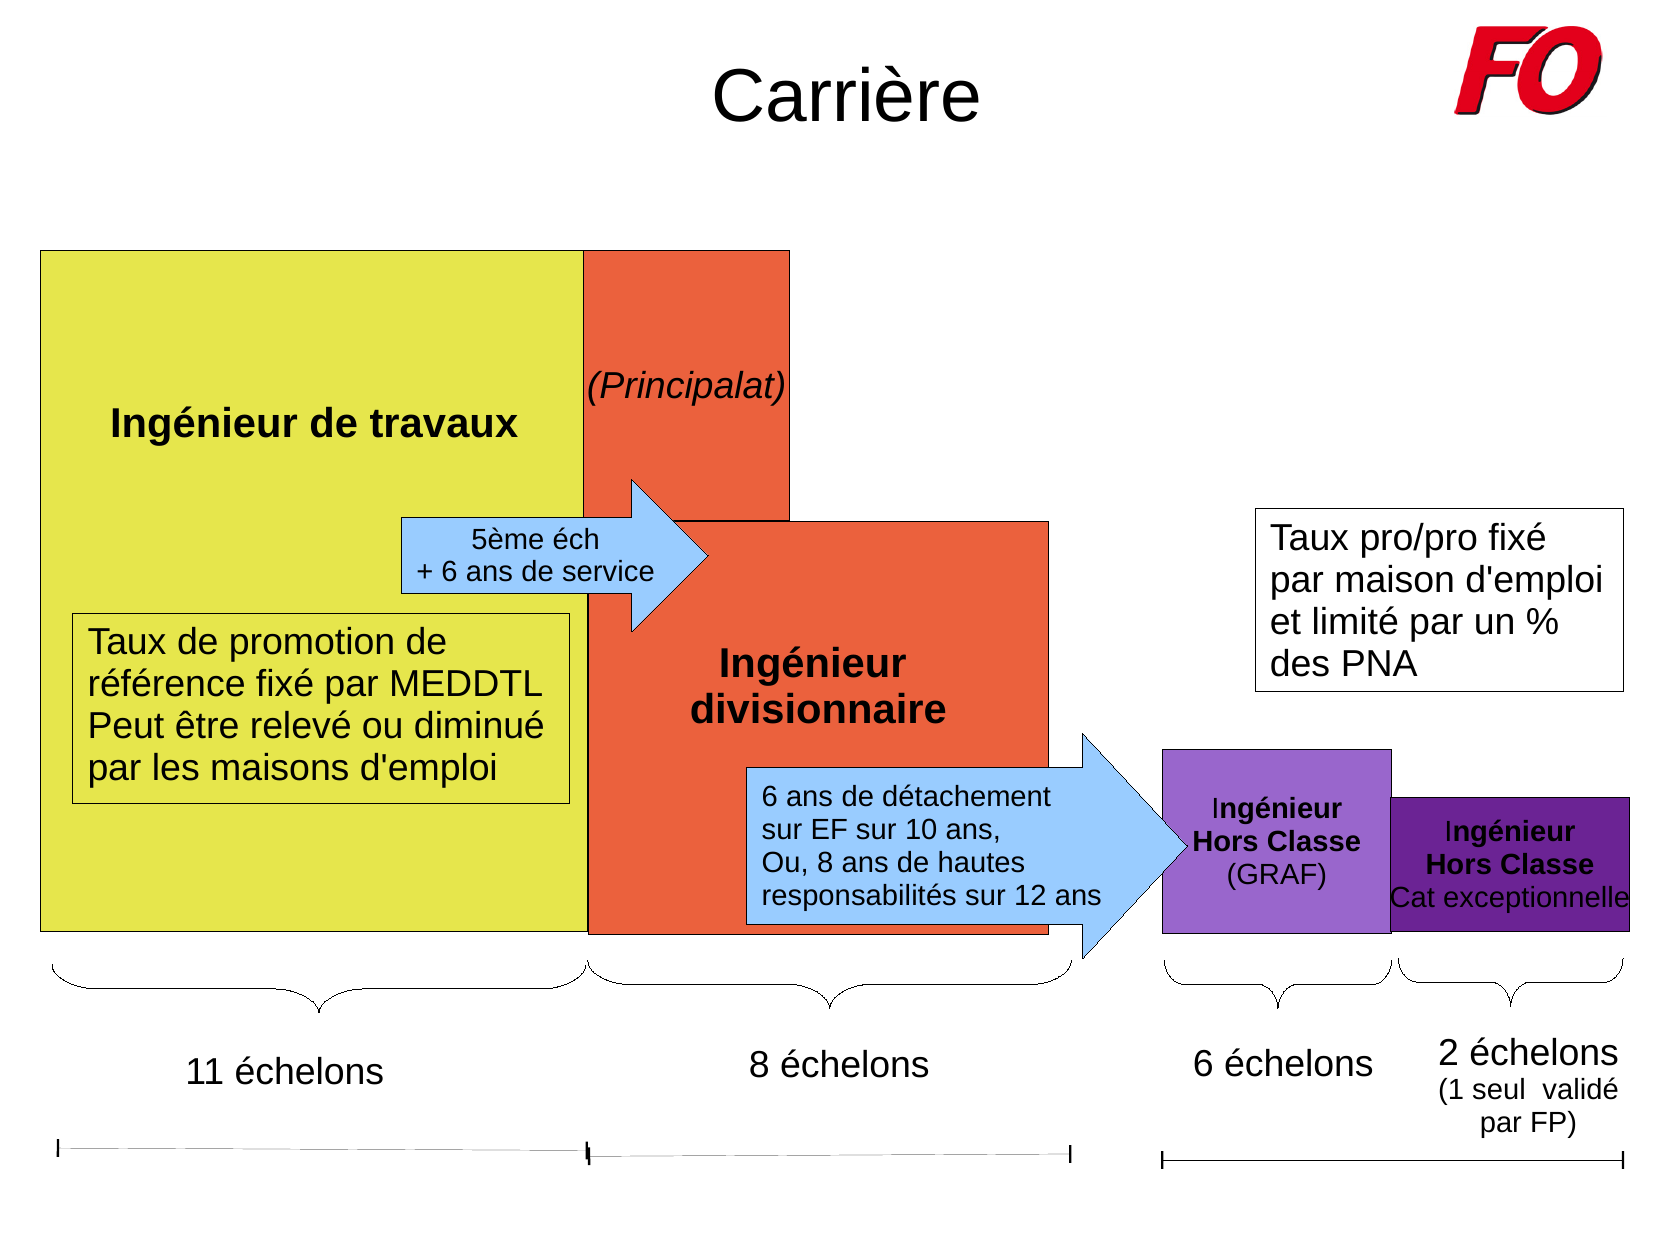

# Carrière
Ingénieur de travaux
(Principalat)
5ème éch
+ 6 ans de service
Taux pro/pro fixé par maison d'emploi et limité par un % des PNA
Ingénieur
divisionnaire
Taux de promotion de référence fixé par MEDDTL
Peut être relevé ou diminué par les maisons d'emploi
6 ans de détachement
sur EF sur 10 ans,
Ou, 8 ans de hautes
responsabilités sur 12 ans
Ingénieur
Hors Classe
(GRAF)
Ingénieur
Hors Classe
Cat exceptionnelle
2 échelons
(1 seul validé par FP)
6 échelons
8 échelons
11 échelons